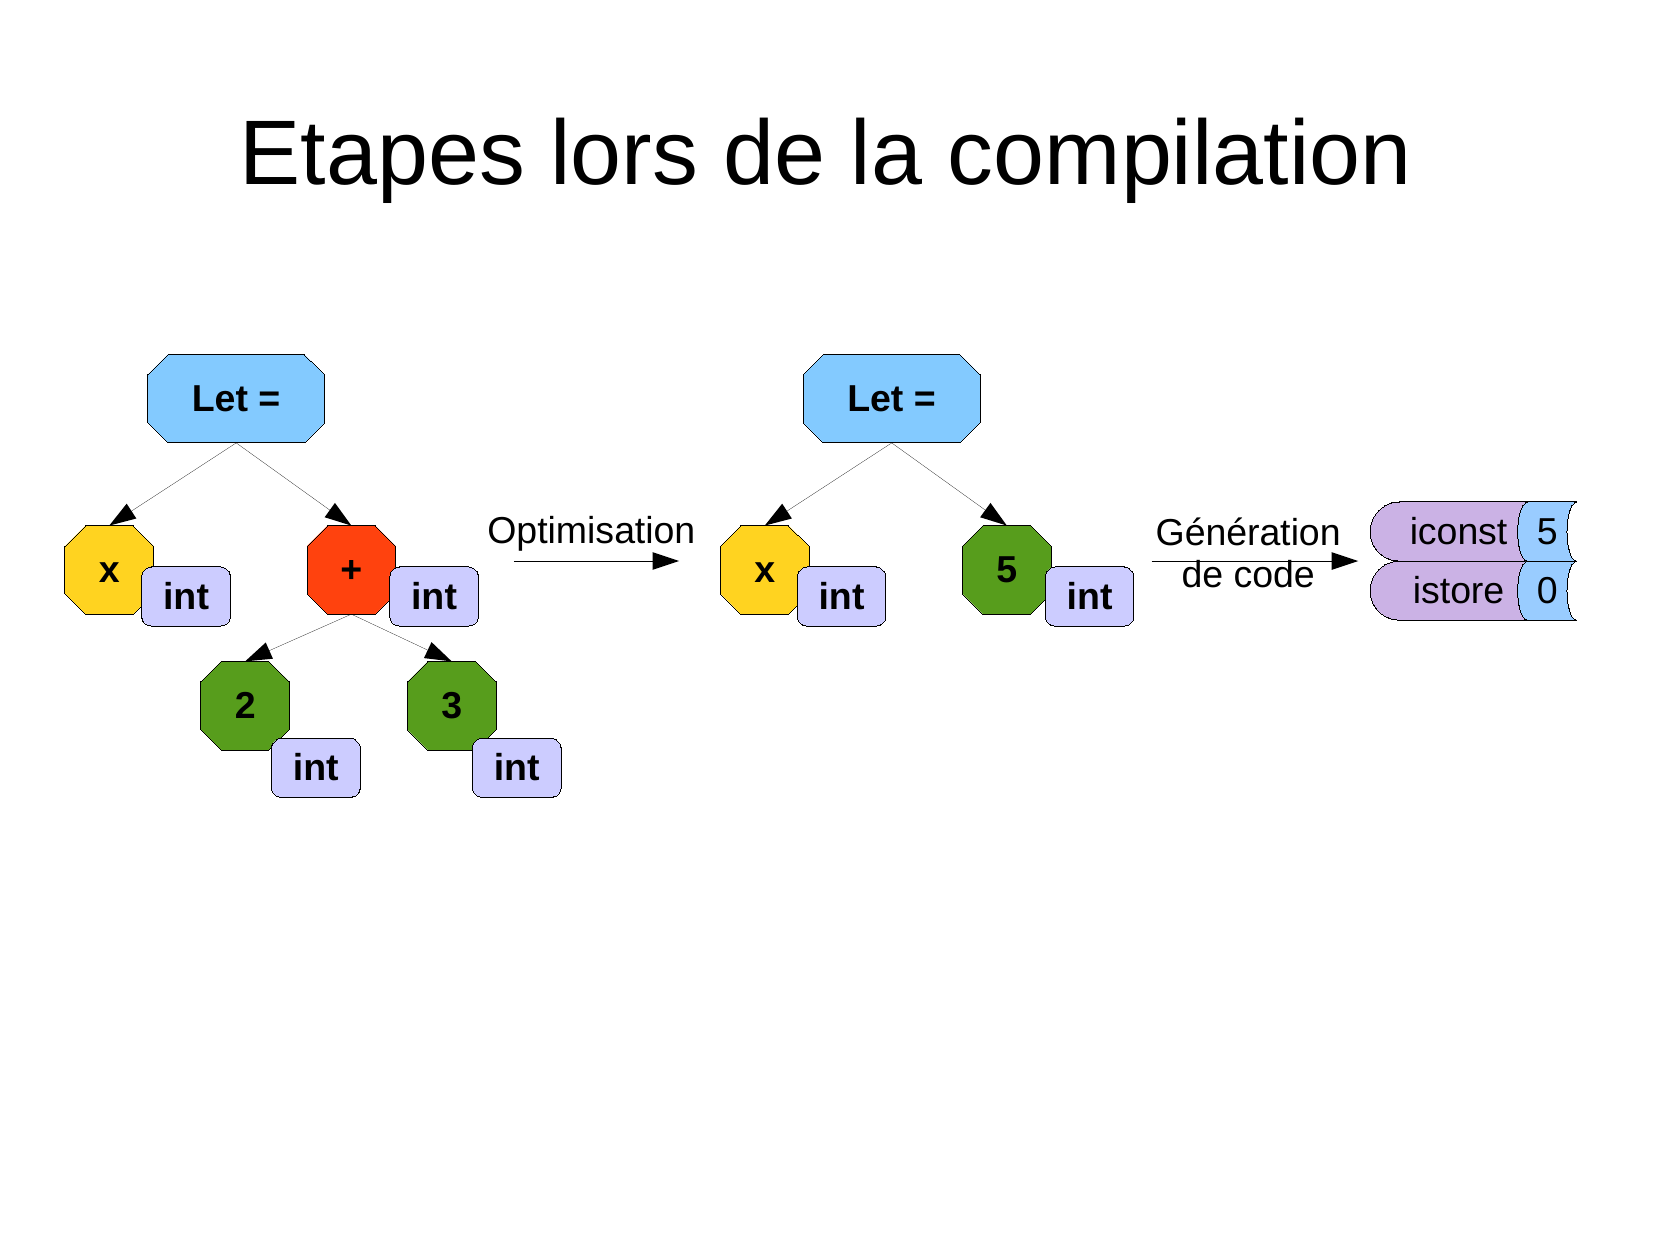

# Etapes lors de la compilation
Let =
x
+
int
int
2
3
int
int
Let =
x
5
int
int
Optimisation
iconst
5
Génération
de code
istore
0